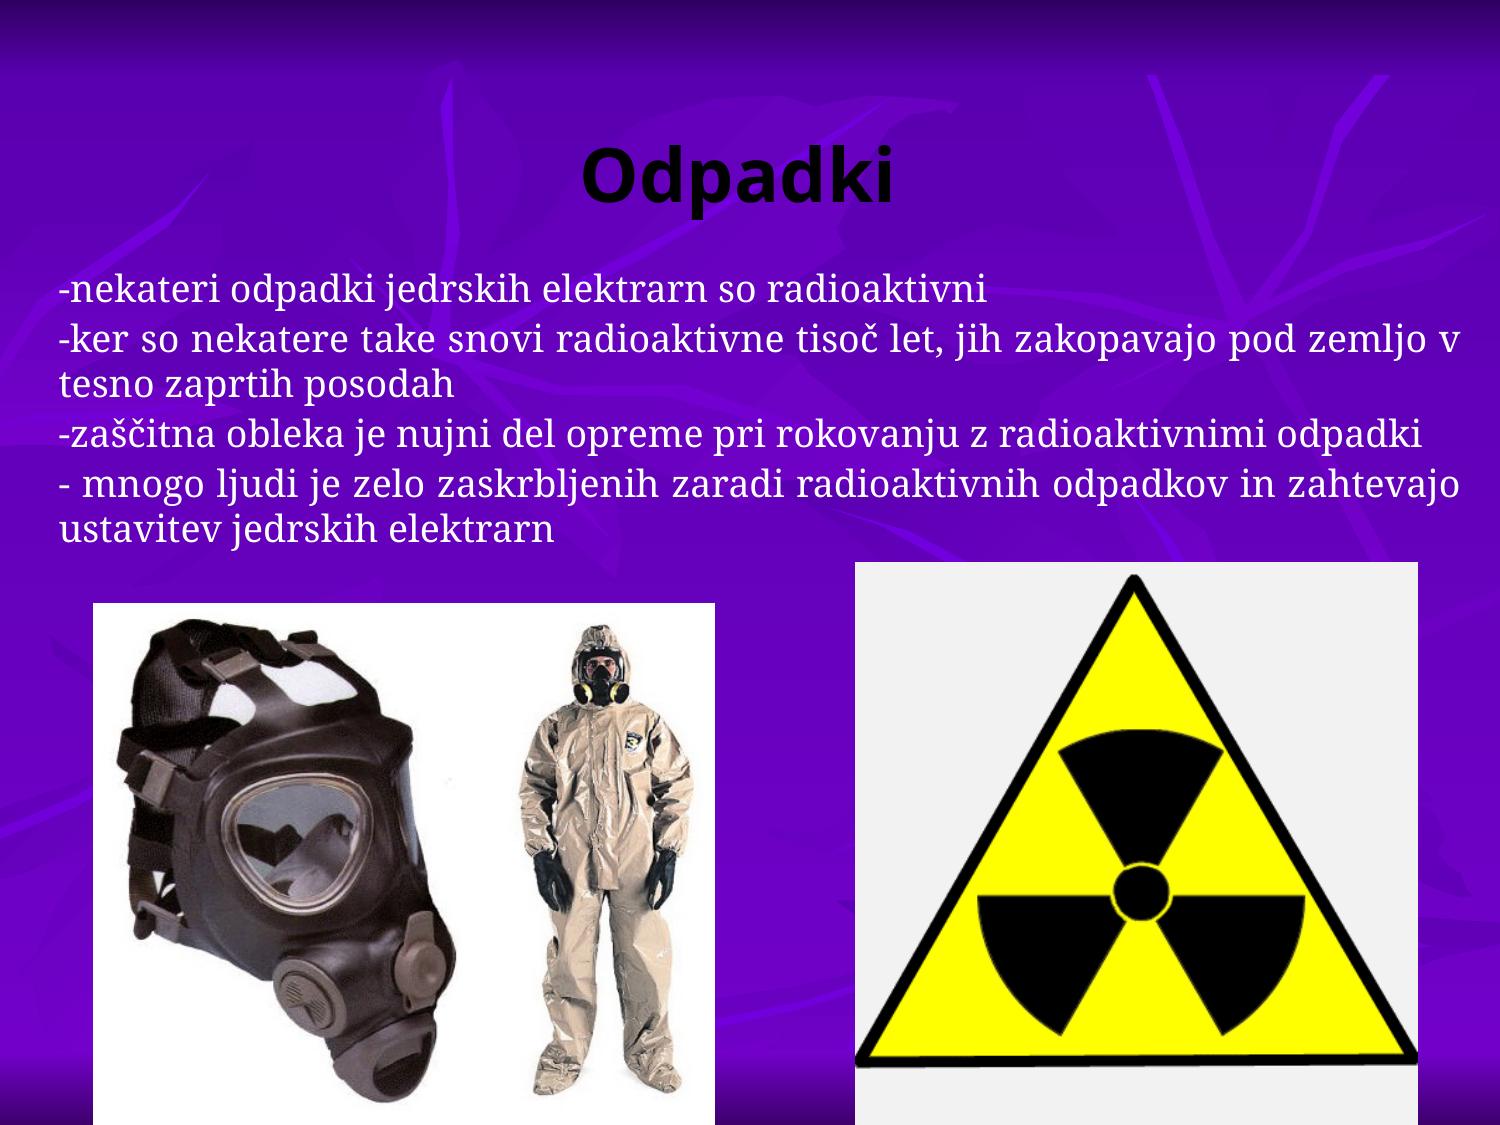

Odpadki
-nekateri odpadki jedrskih elektrarn so radioaktivni
-ker so nekatere take snovi radioaktivne tisoč let, jih zakopavajo pod zemljo v tesno zaprtih posodah
-zaščitna obleka je nujni del opreme pri rokovanju z radioaktivnimi odpadki
- mnogo ljudi je zelo zaskrbljenih zaradi radioaktivnih odpadkov in zahtevajo ustavitev jedrskih elektrarn